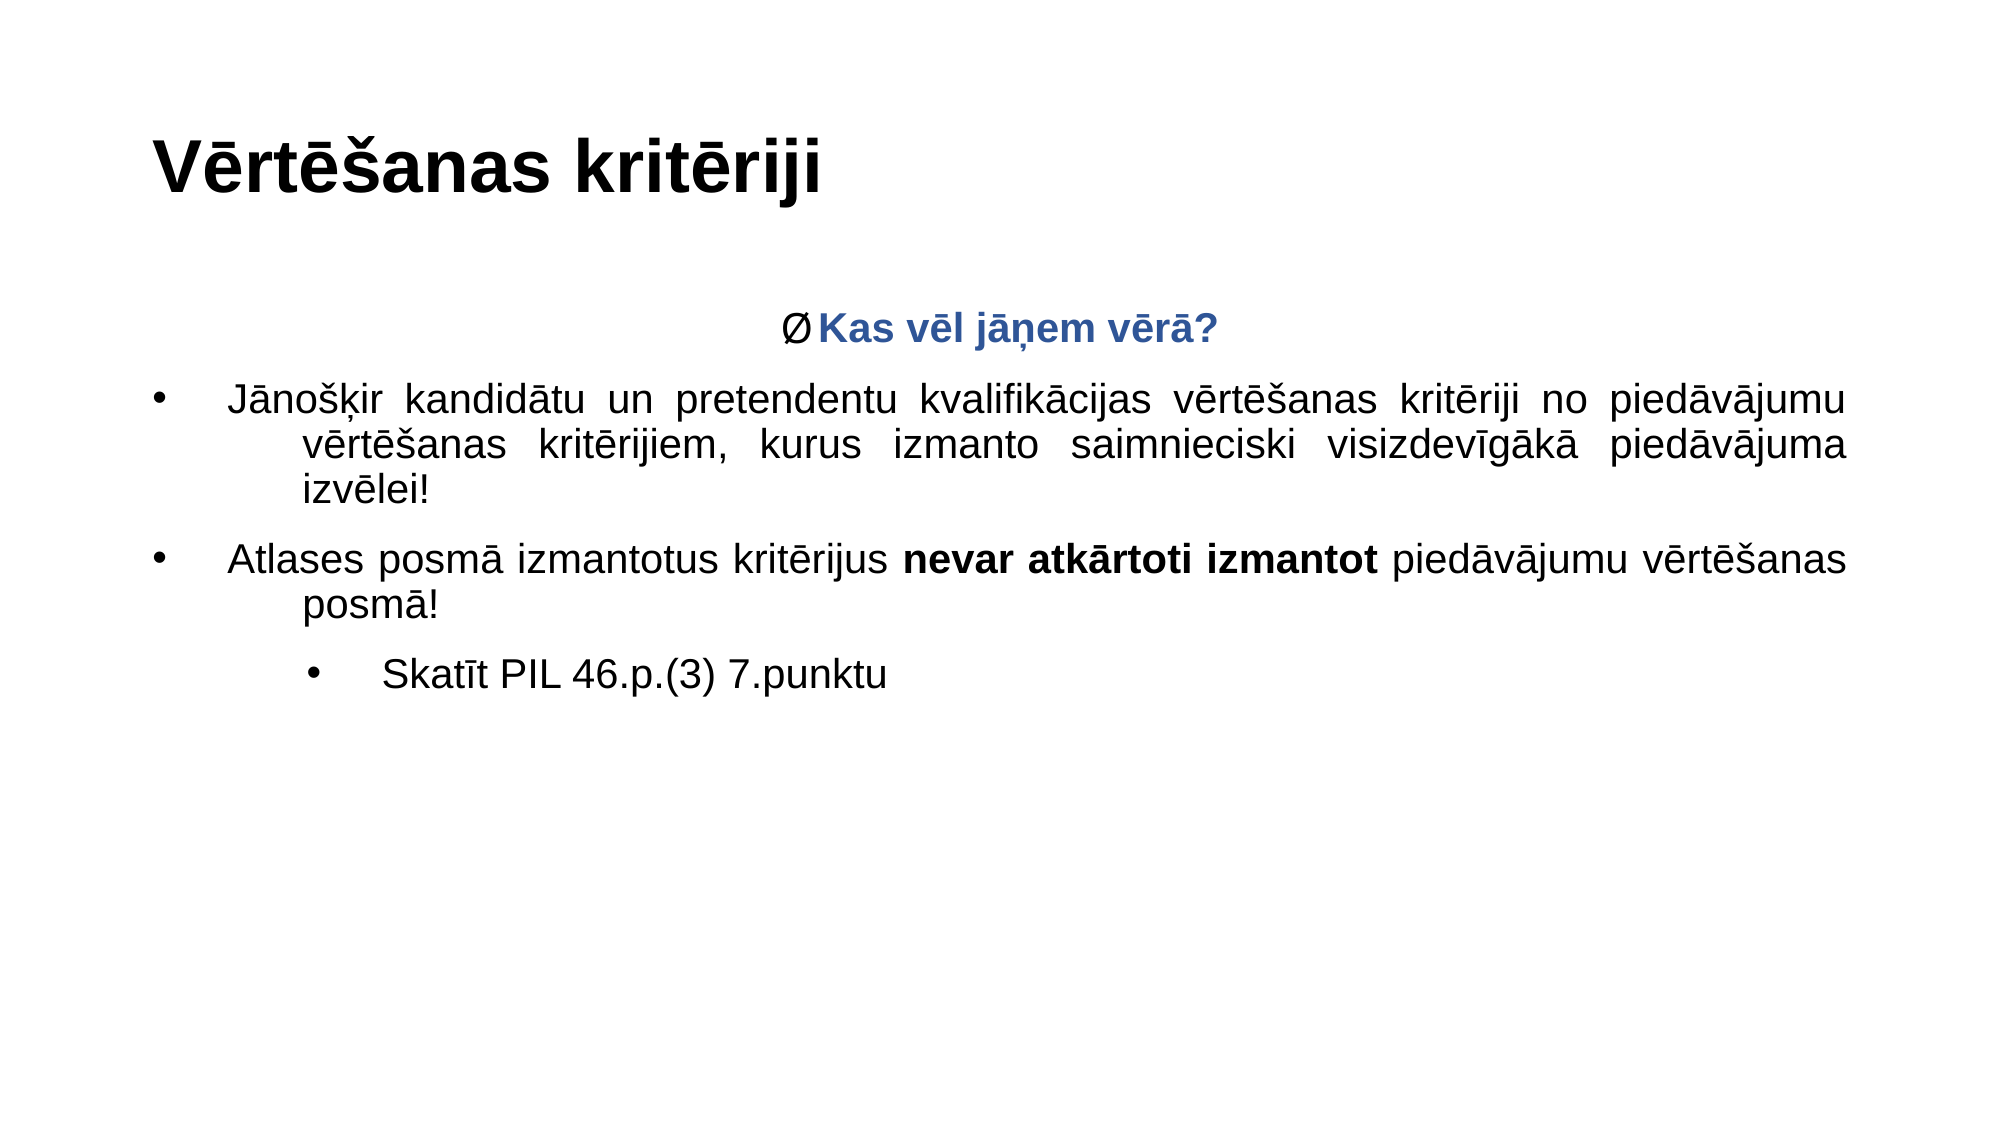

# Vērtēšanas kritēriji
Kas vēl jāņem vērā?
Jānošķir kandidātu un pretendentu kvalifikācijas vērtēšanas kritēriji no piedāvājumu vērtēšanas kritērijiem, kurus izmanto saimnieciski visizdevīgākā piedāvājuma izvēlei!
Atlases posmā izmantotus kritērijus nevar atkārtoti izmantot piedāvājumu vērtēšanas posmā!
Skatīt PIL 46.p.(3) 7.punktu